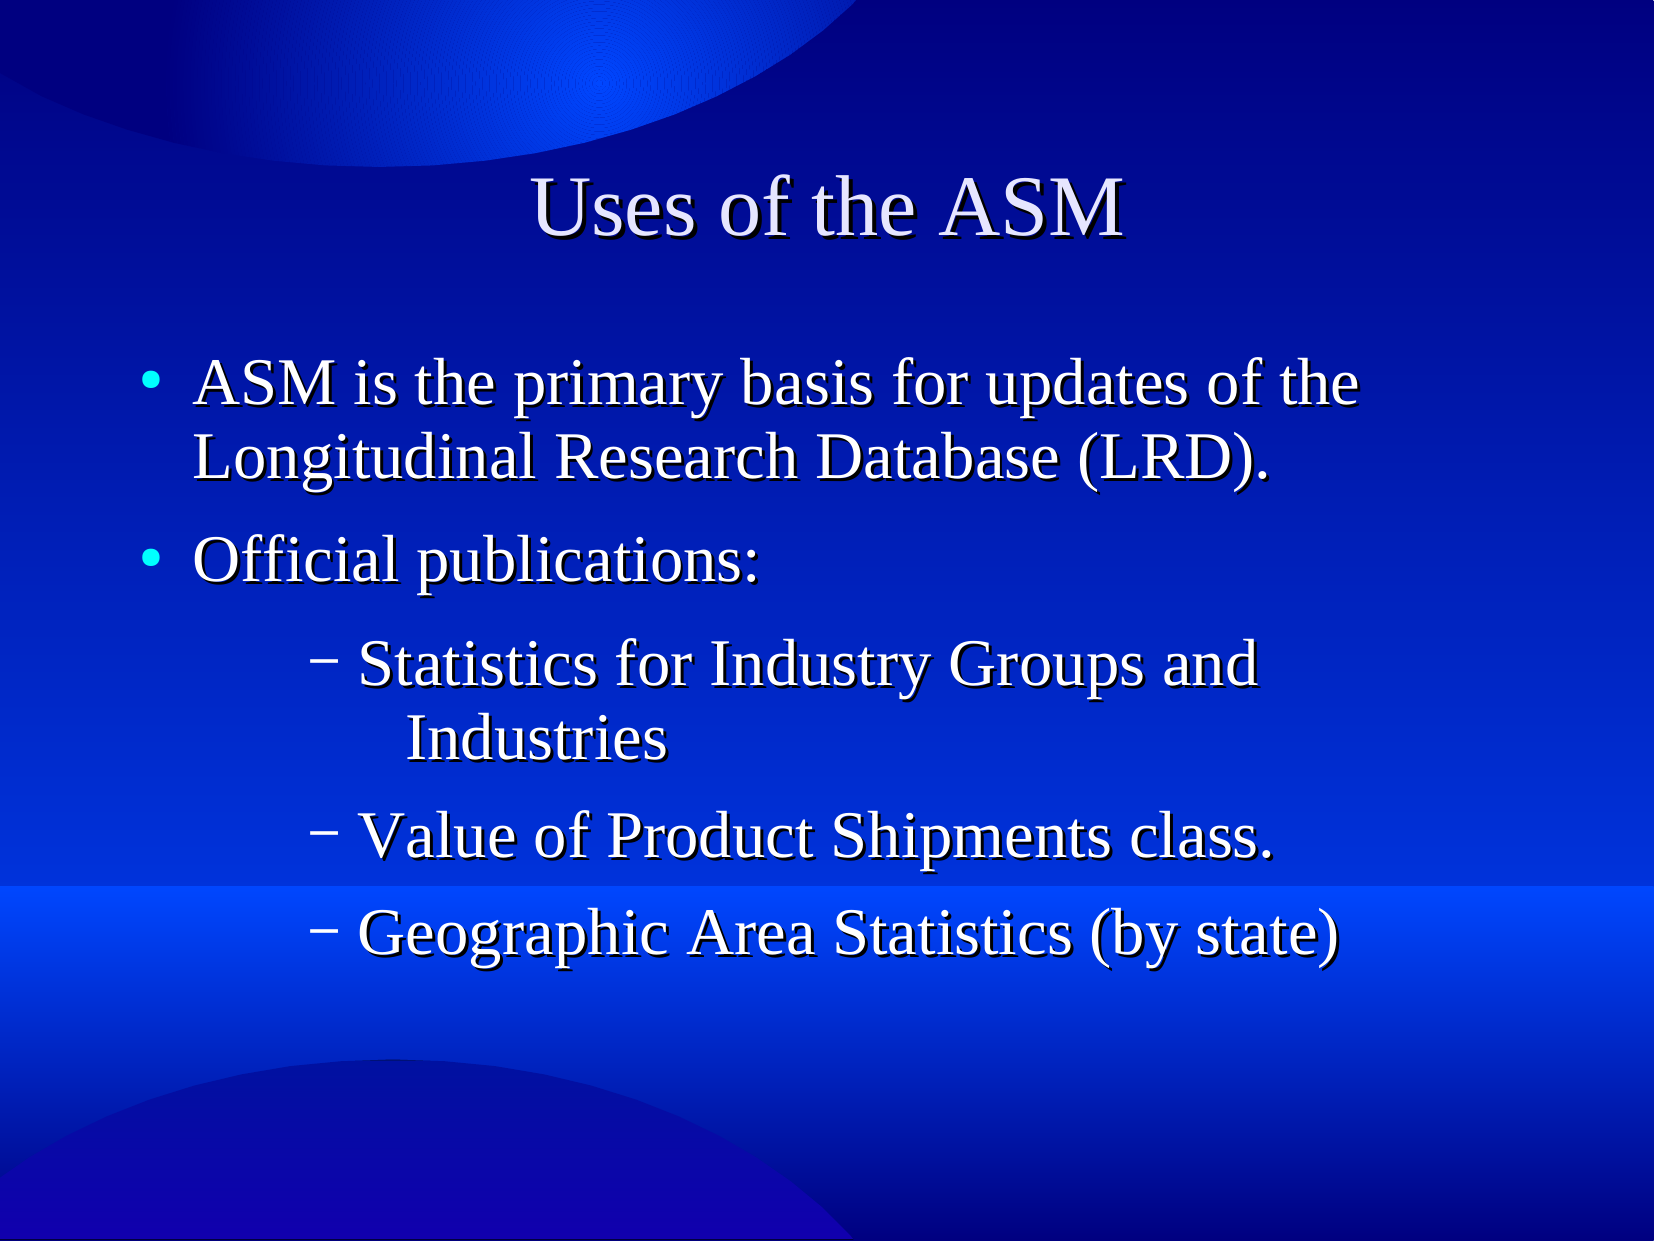

# Uses of the ASM
ASM is the primary basis for updates of the Longitudinal Research Database (LRD).
Official publications:
Statistics for Industry Groups and Industries
Value of Product Shipments class.
Geographic Area Statistics (by state)